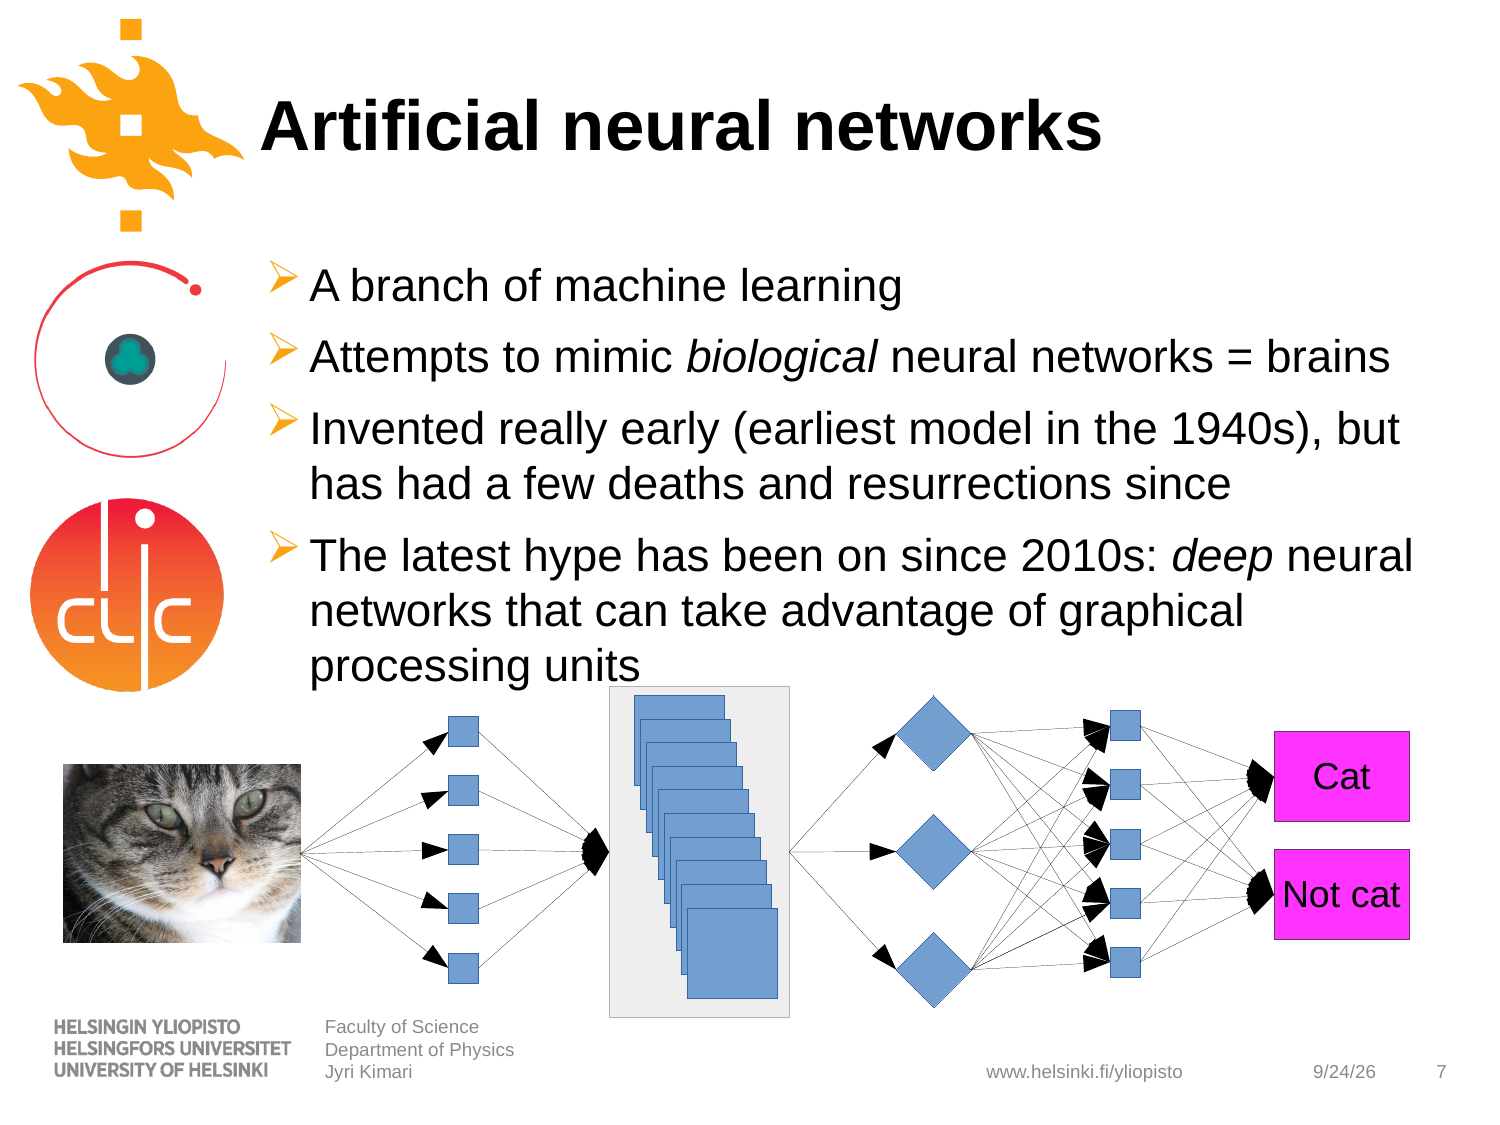

# Artificial neural networks
A branch of machine learning
Attempts to mimic biological neural networks = brains
Invented really early (earliest model in the 1940s), but has had a few deaths and resurrections since
The latest hype has been on since 2010s: deep neural networks that can take advantage of graphical processing units
Cat
Not cat
Faculty of Science
Department of Physics
Jyri Kimari